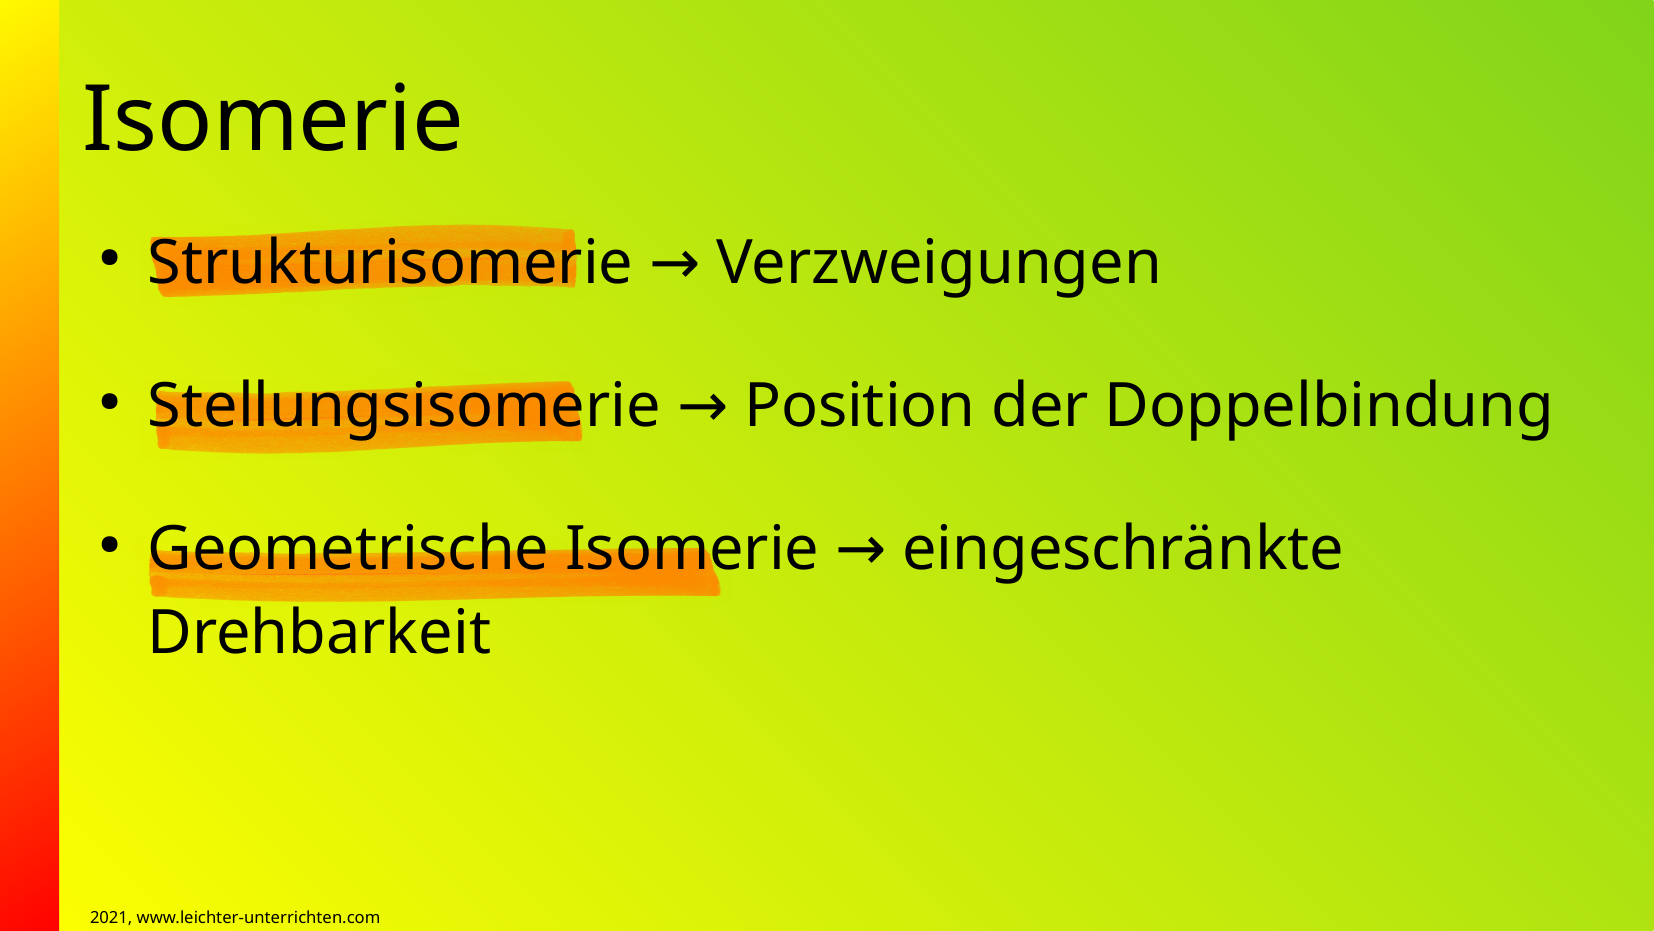

# Isomerie
Strukturisomerie → Verzweigungen
Stellungsisomerie → Position der Doppelbindung
Geometrische Isomerie → eingeschränkte Drehbarkeit